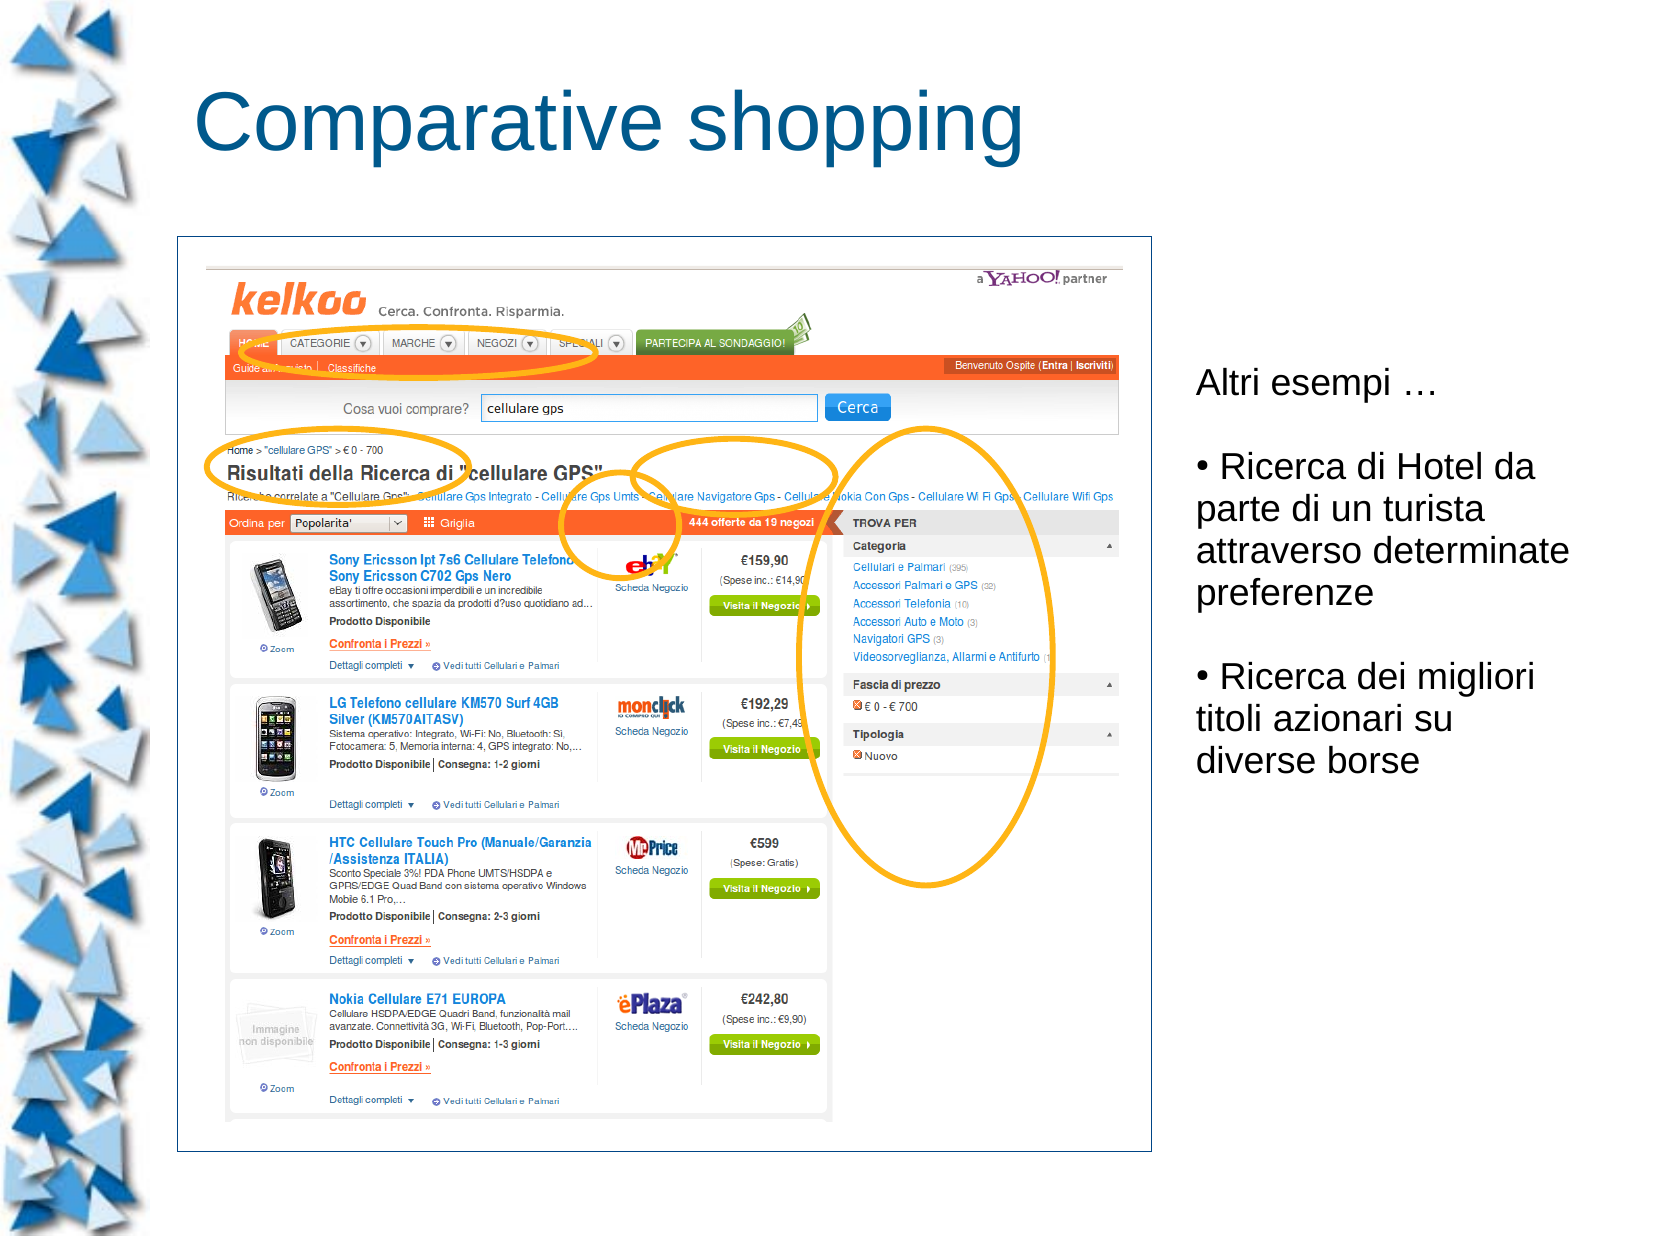

# Comparative shopping
Altri esempi …
 Ricerca di Hotel da parte di un turista attraverso determinate preferenze
 Ricerca dei migliori titoli azionari su diverse borse